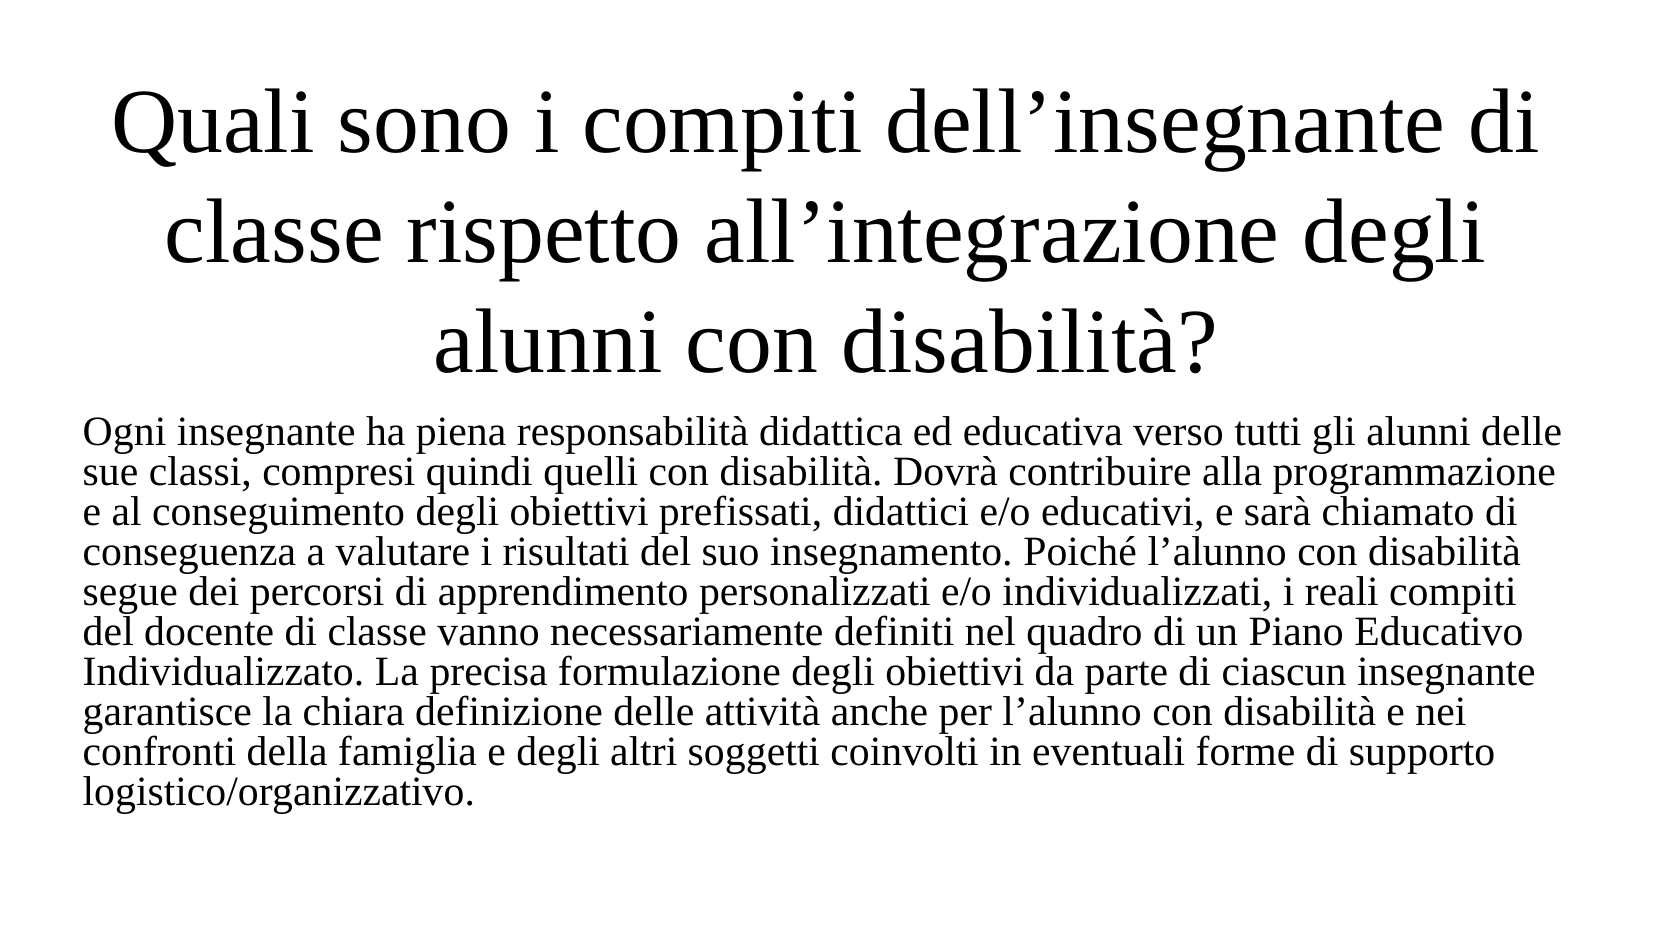

# Quali sono i compiti dell’insegnante di classe rispetto all’integrazione degli alunni con disabilità?
Ogni insegnante ha piena responsabilità didattica ed educativa verso tutti gli alunni delle sue classi, compresi quindi quelli con disabilità. Dovrà contribuire alla programmazione e al conseguimento degli obiettivi prefissati, didattici e/o educativi, e sarà chiamato di conseguenza a valutare i risultati del suo insegnamento. Poiché l’alunno con disabilità segue dei percorsi di apprendimento personalizzati e/o individualizzati, i reali compiti del docente di classe vanno necessariamente definiti nel quadro di un Piano Educativo Individualizzato. La precisa formulazione degli obiettivi da parte di ciascun insegnante garantisce la chiara definizione delle attività anche per l’alunno con disabilità e nei confronti della famiglia e degli altri soggetti coinvolti in eventuali forme di supporto logistico/organizzativo.